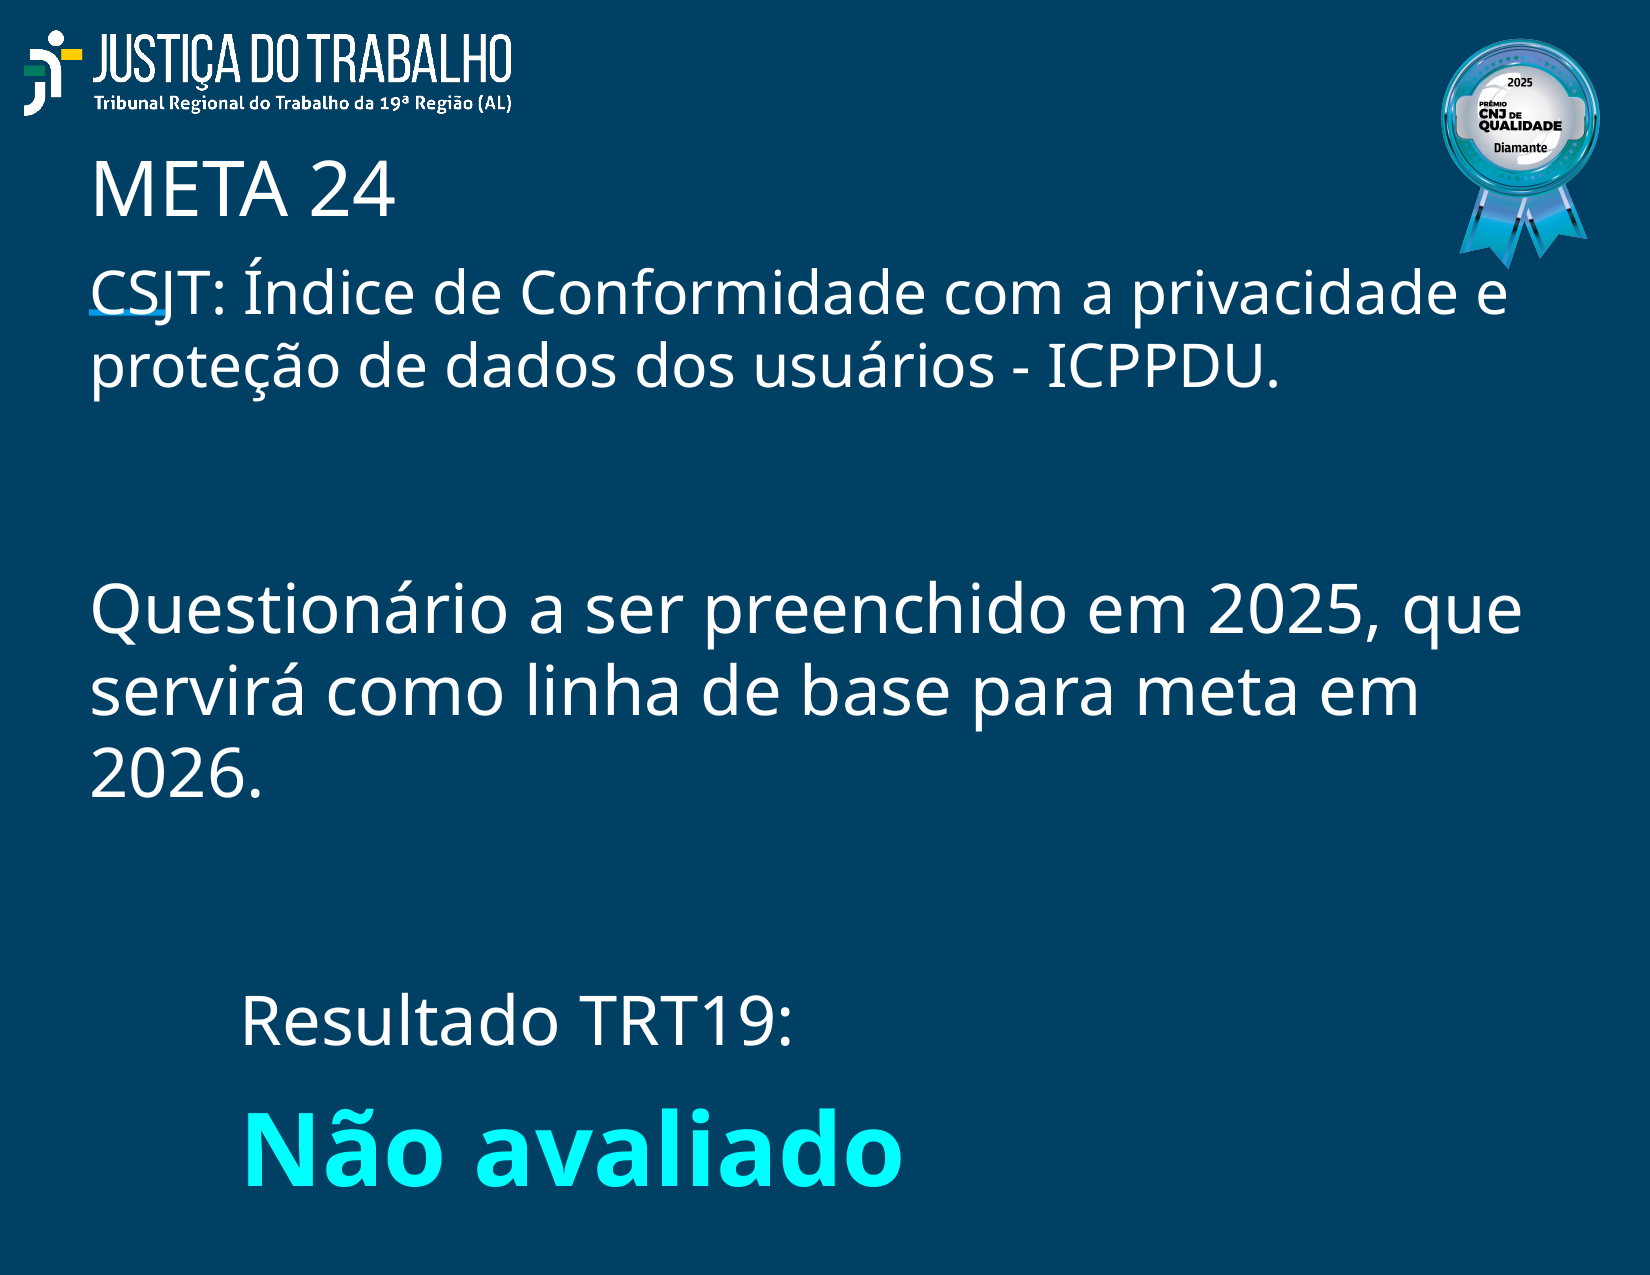

META 24
CSJT: Índice de Conformidade com a privacidade e proteção de dados dos usuários - ICPPDU.
Questionário a ser preenchido em 2025, que servirá como linha de base para meta em 2026.
 		Resultado TRT19:
		Não avaliado